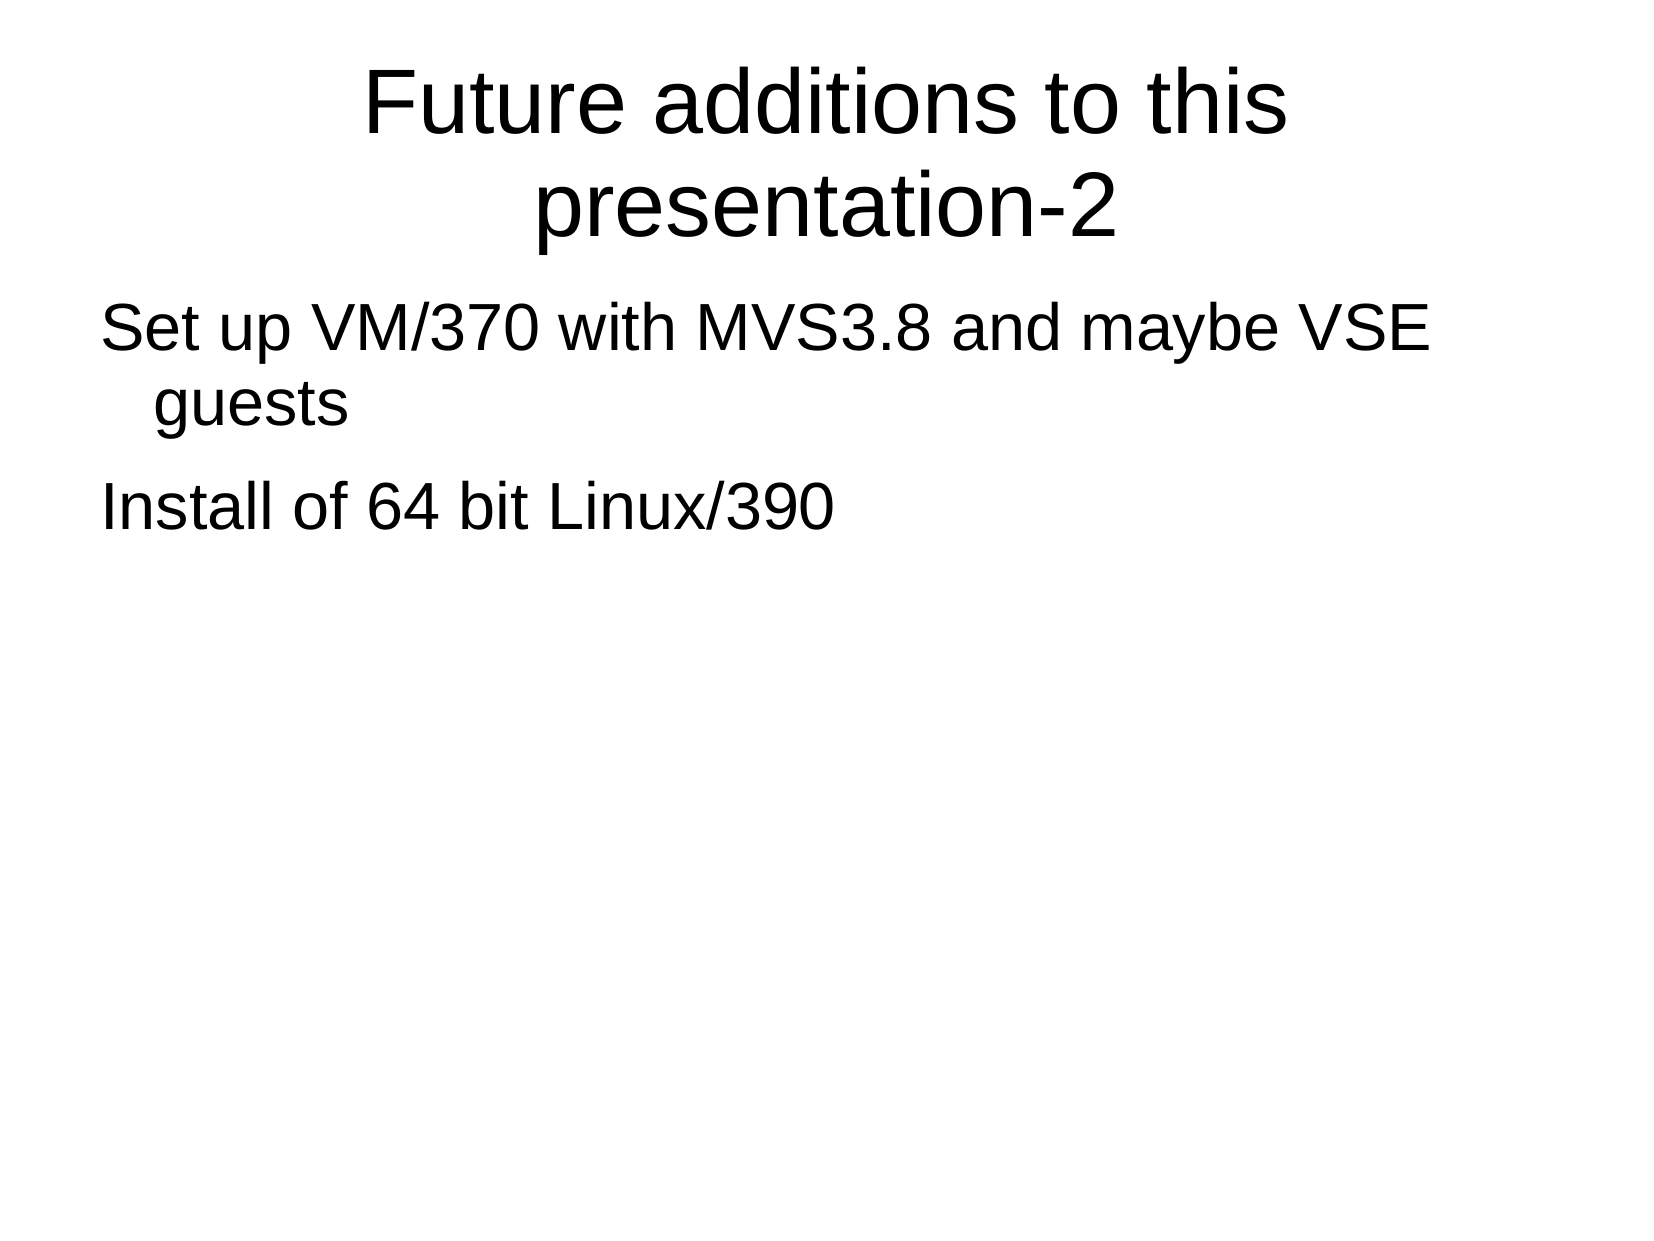

# Future additions to this presentation-2
Set up VM/370 with MVS3.8 and maybe VSE guests
Install of 64 bit Linux/390